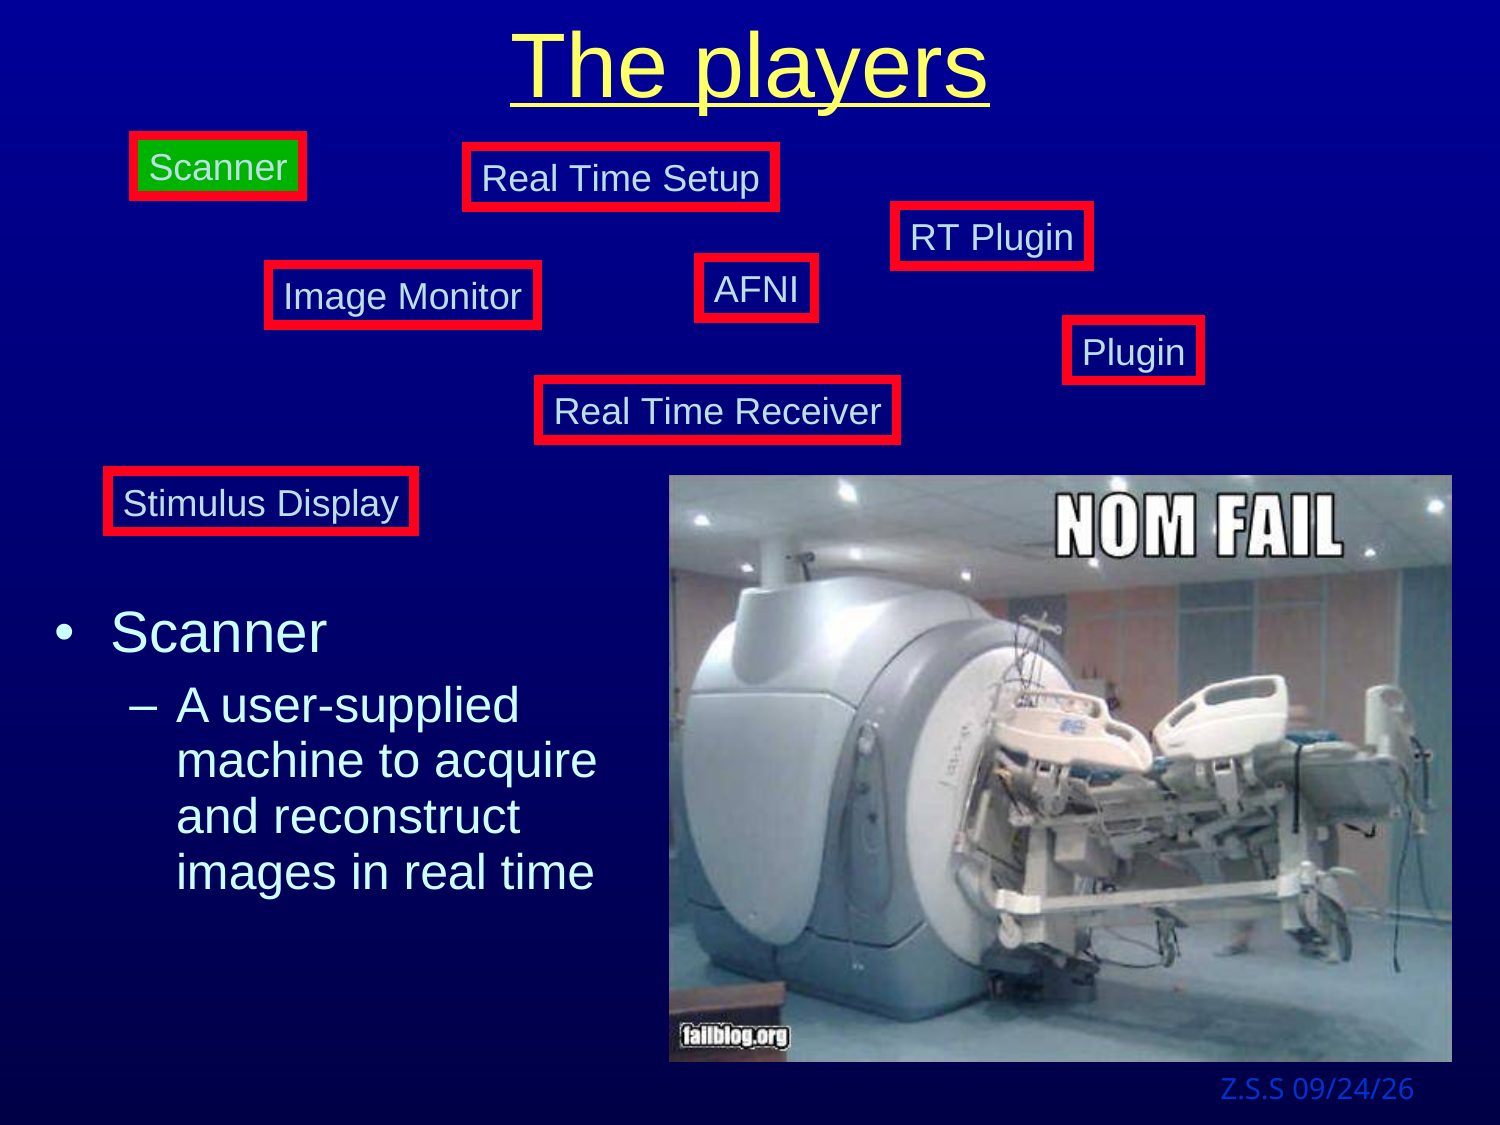

# The players
Scanner
Real Time Setup
RT Plugin
AFNI
Image Monitor
Plugin
Real Time Receiver
Stimulus Display
Scanner
A user-supplied machine to acquire and reconstruct images in real time